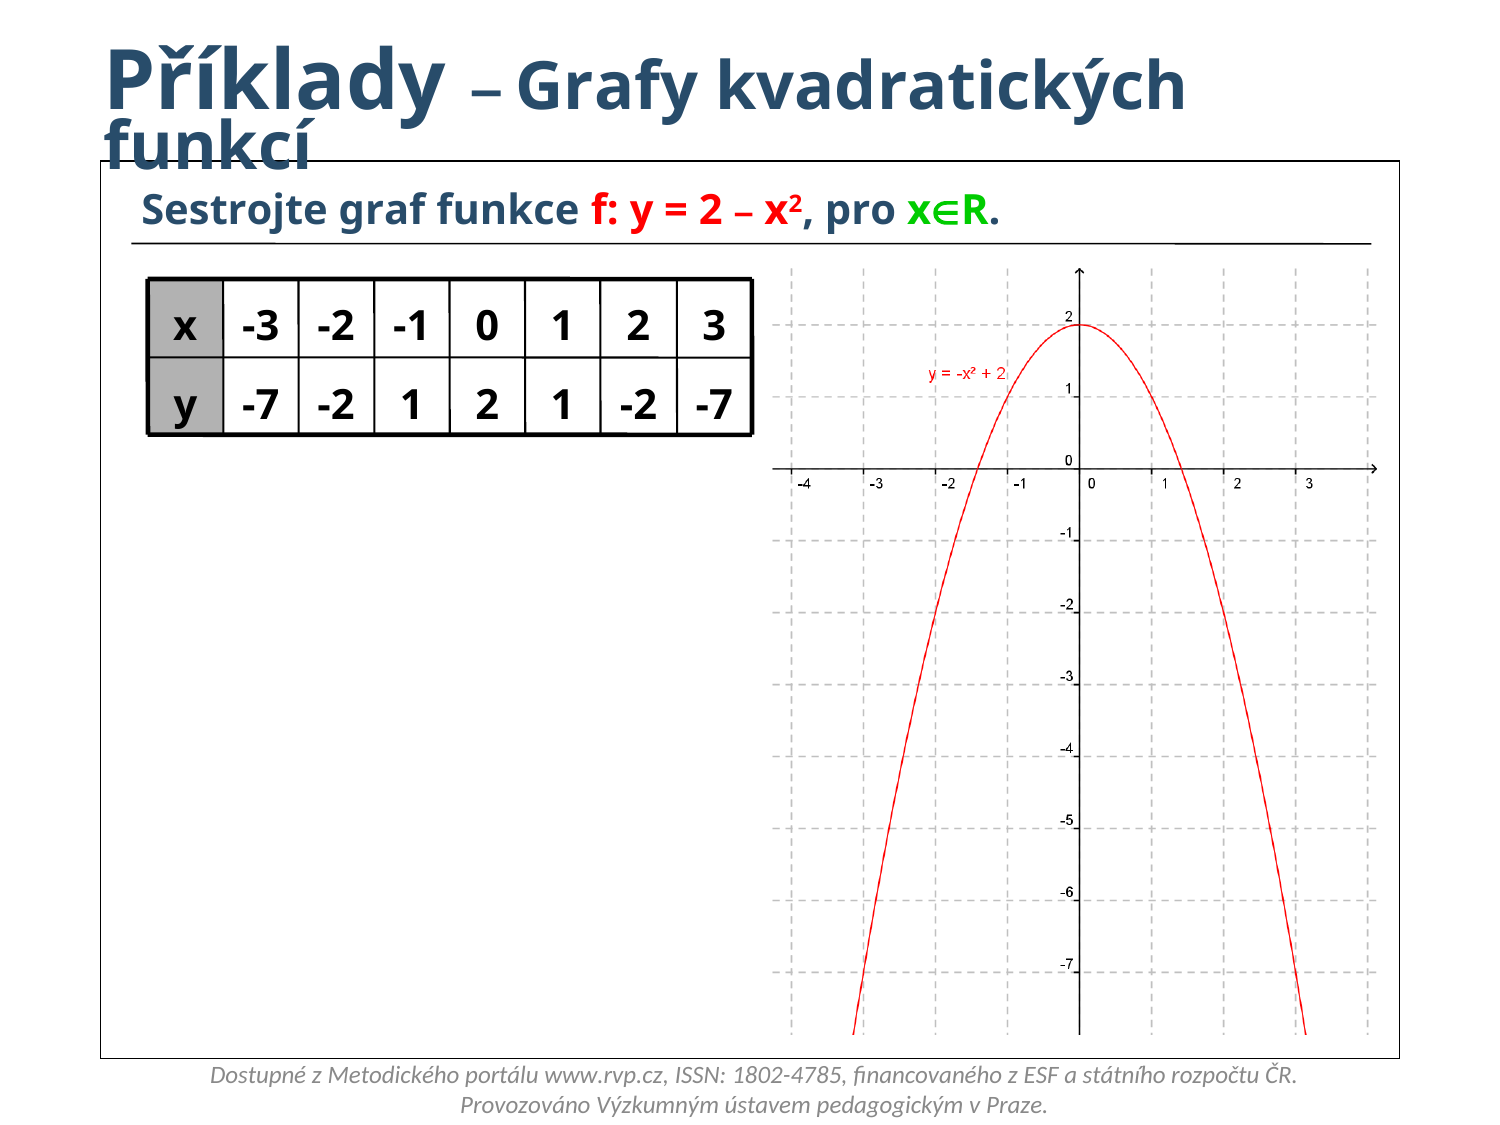

# Příklady – Grafy kvadratických funkcí
Sestrojte graf funkce f: y = 2 – x2, pro xR.
x
-3
-2
-1
0
1
2
3
y
-7
-2
1
2
1
-2
-7